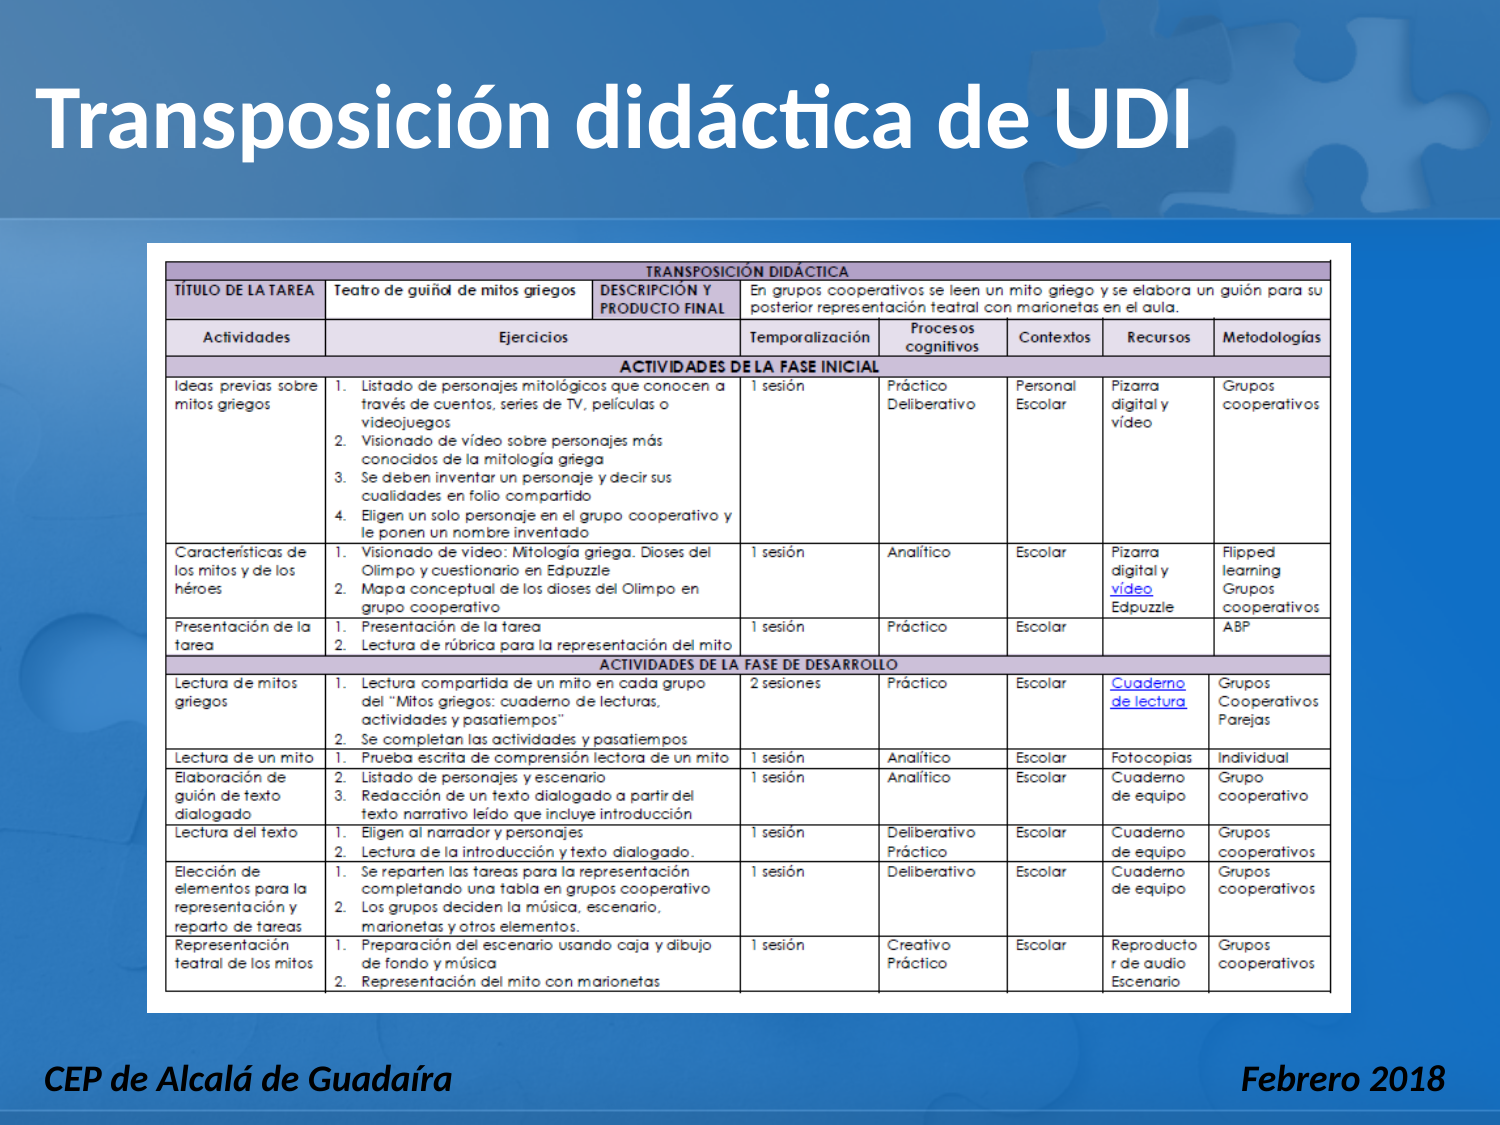

# Transposición didáctica de UDI
CEP de Alcalá de Guadaíra Febrero 2018